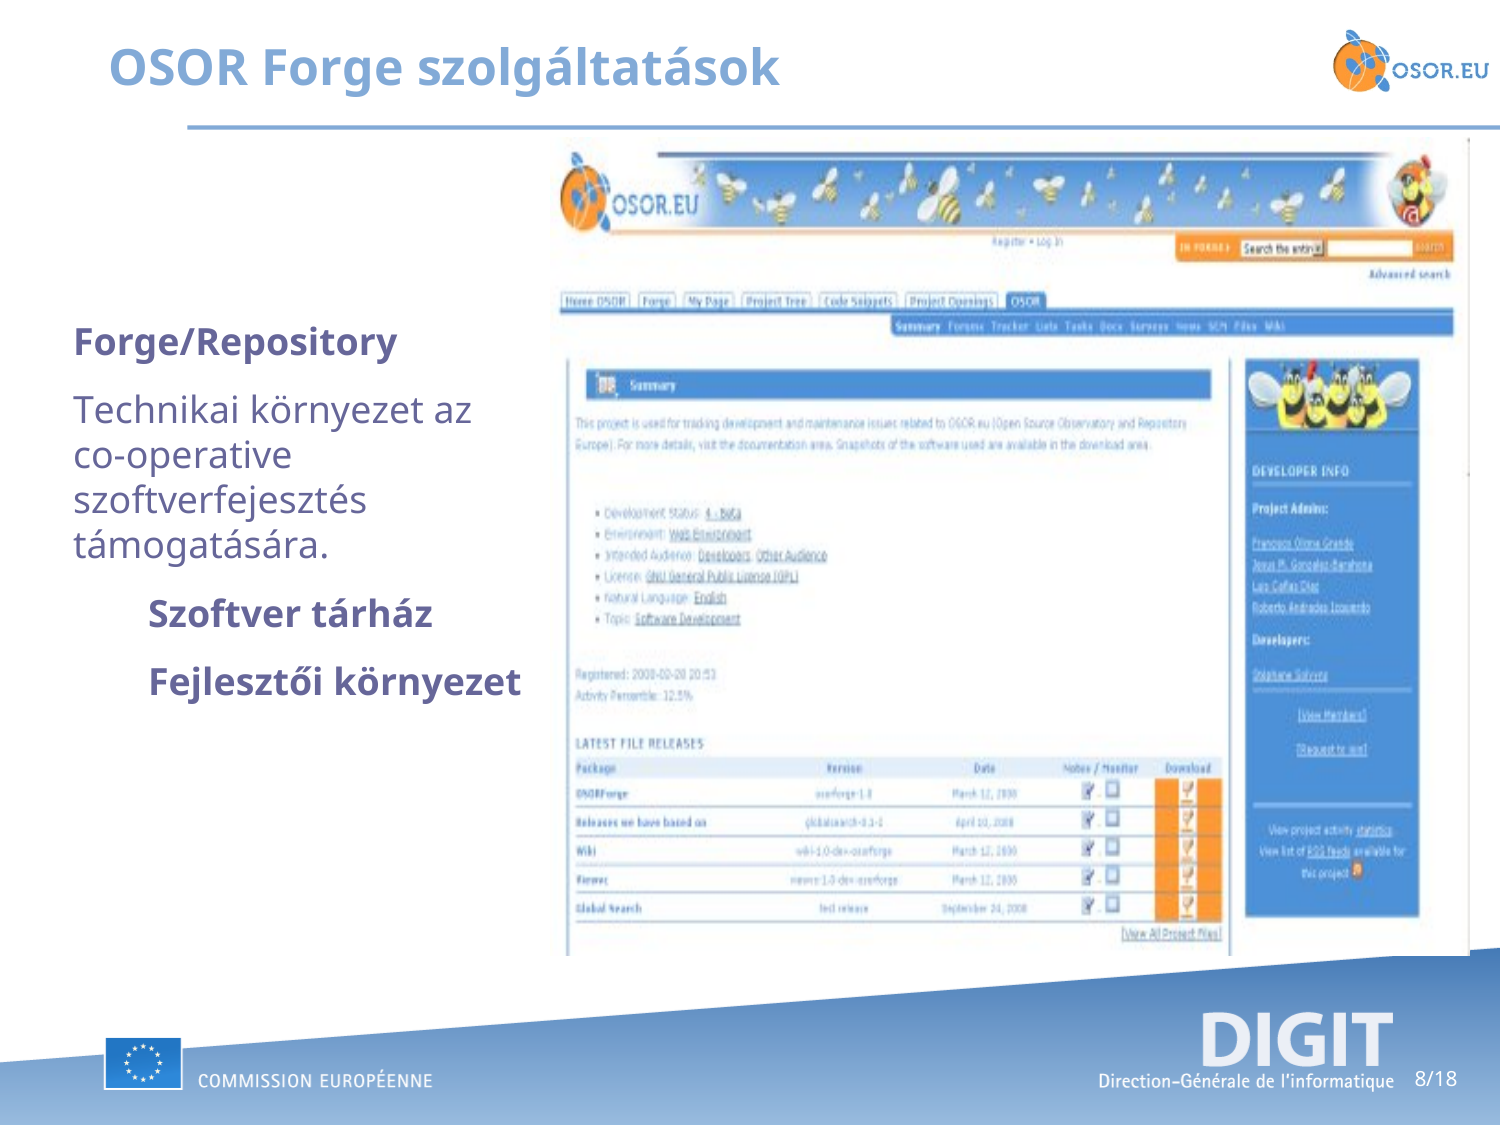

OSOR Forge szolgáltatások
Forge/Repository
Technikai környezet az co-operative szoftverfejesztés támogatására.
Szoftver tárház
Fejlesztői környezet